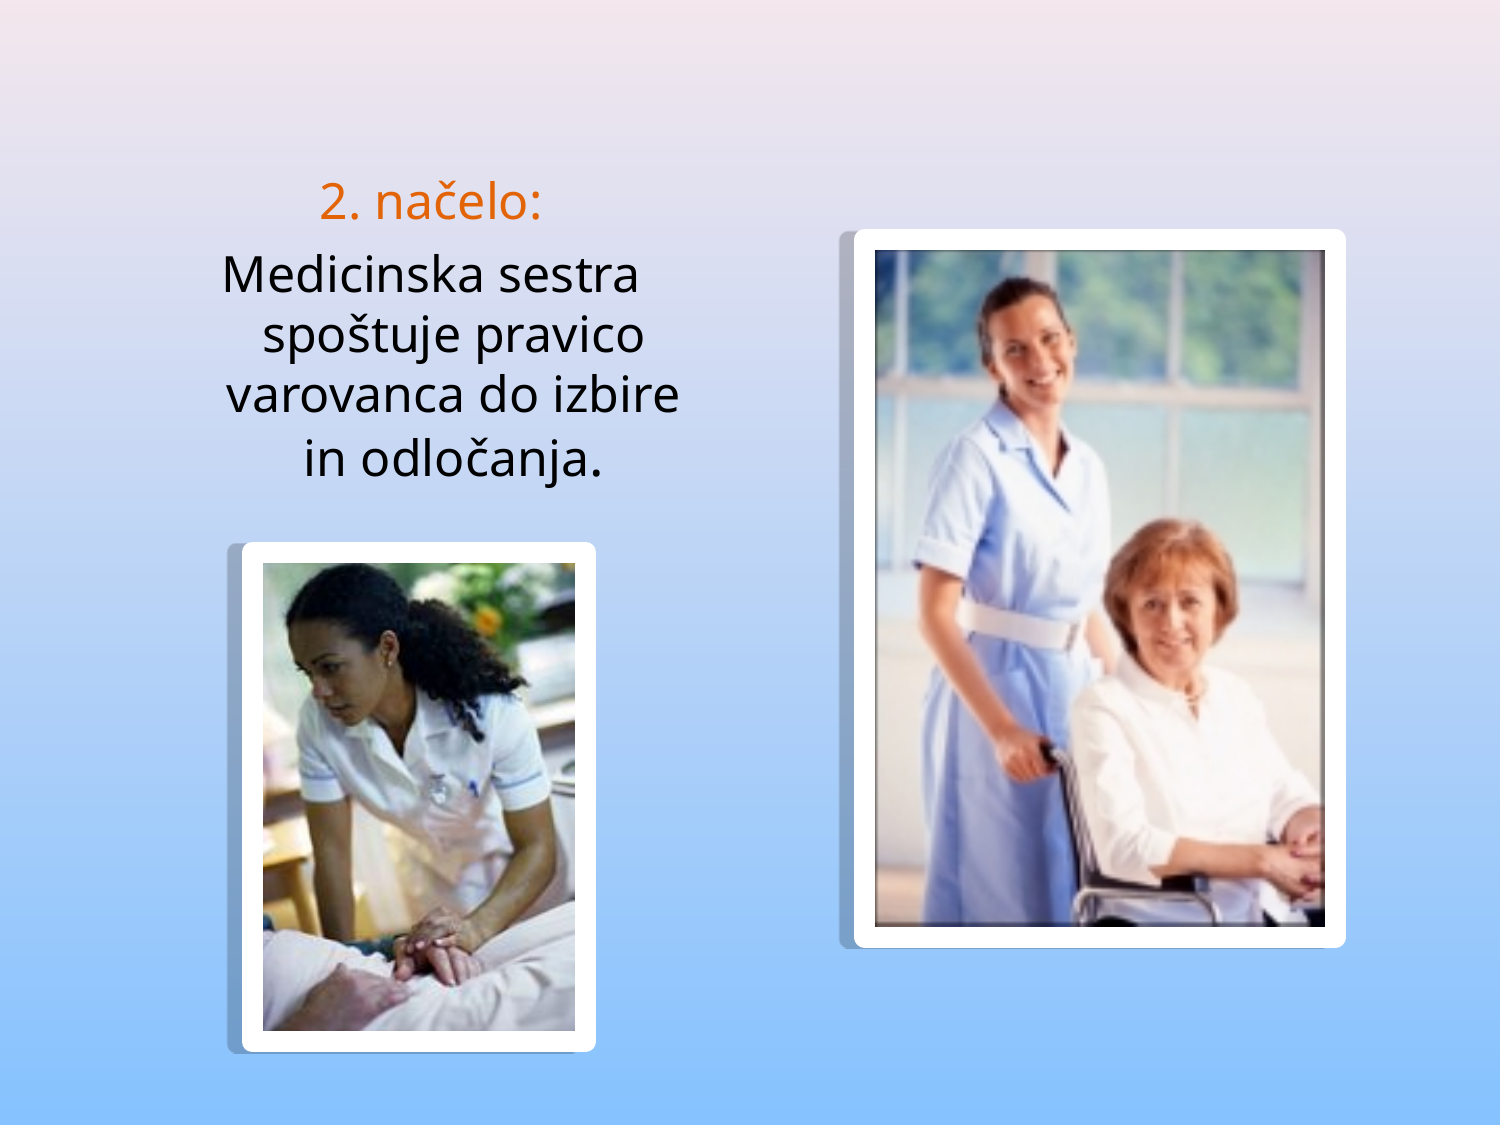

# 2. načelo:
Medicinska sestra spoštuje pravico varovanca do izbire in odločanja.